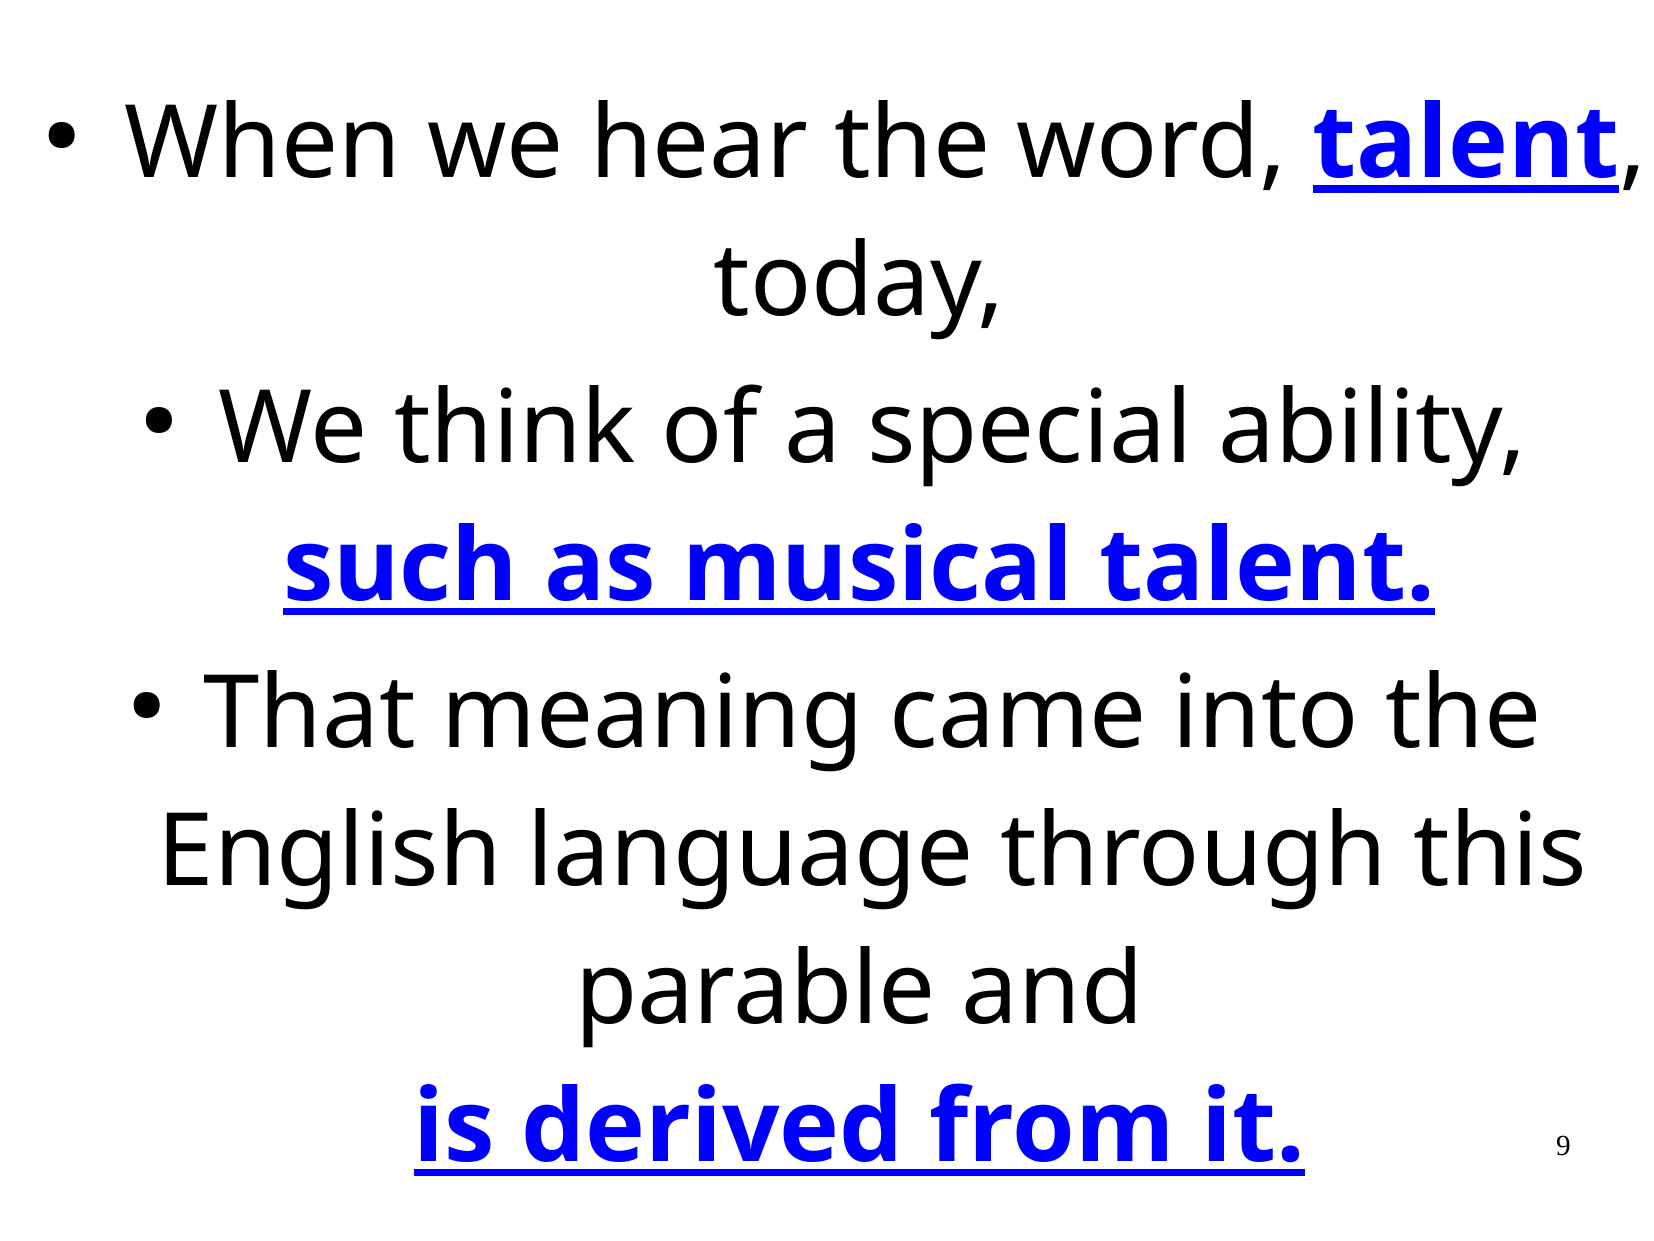

# When we hear the word, talent, today,
We think of a special ability, such as musical talent.
That meaning came into the English language through this parable and
is derived from it.
9